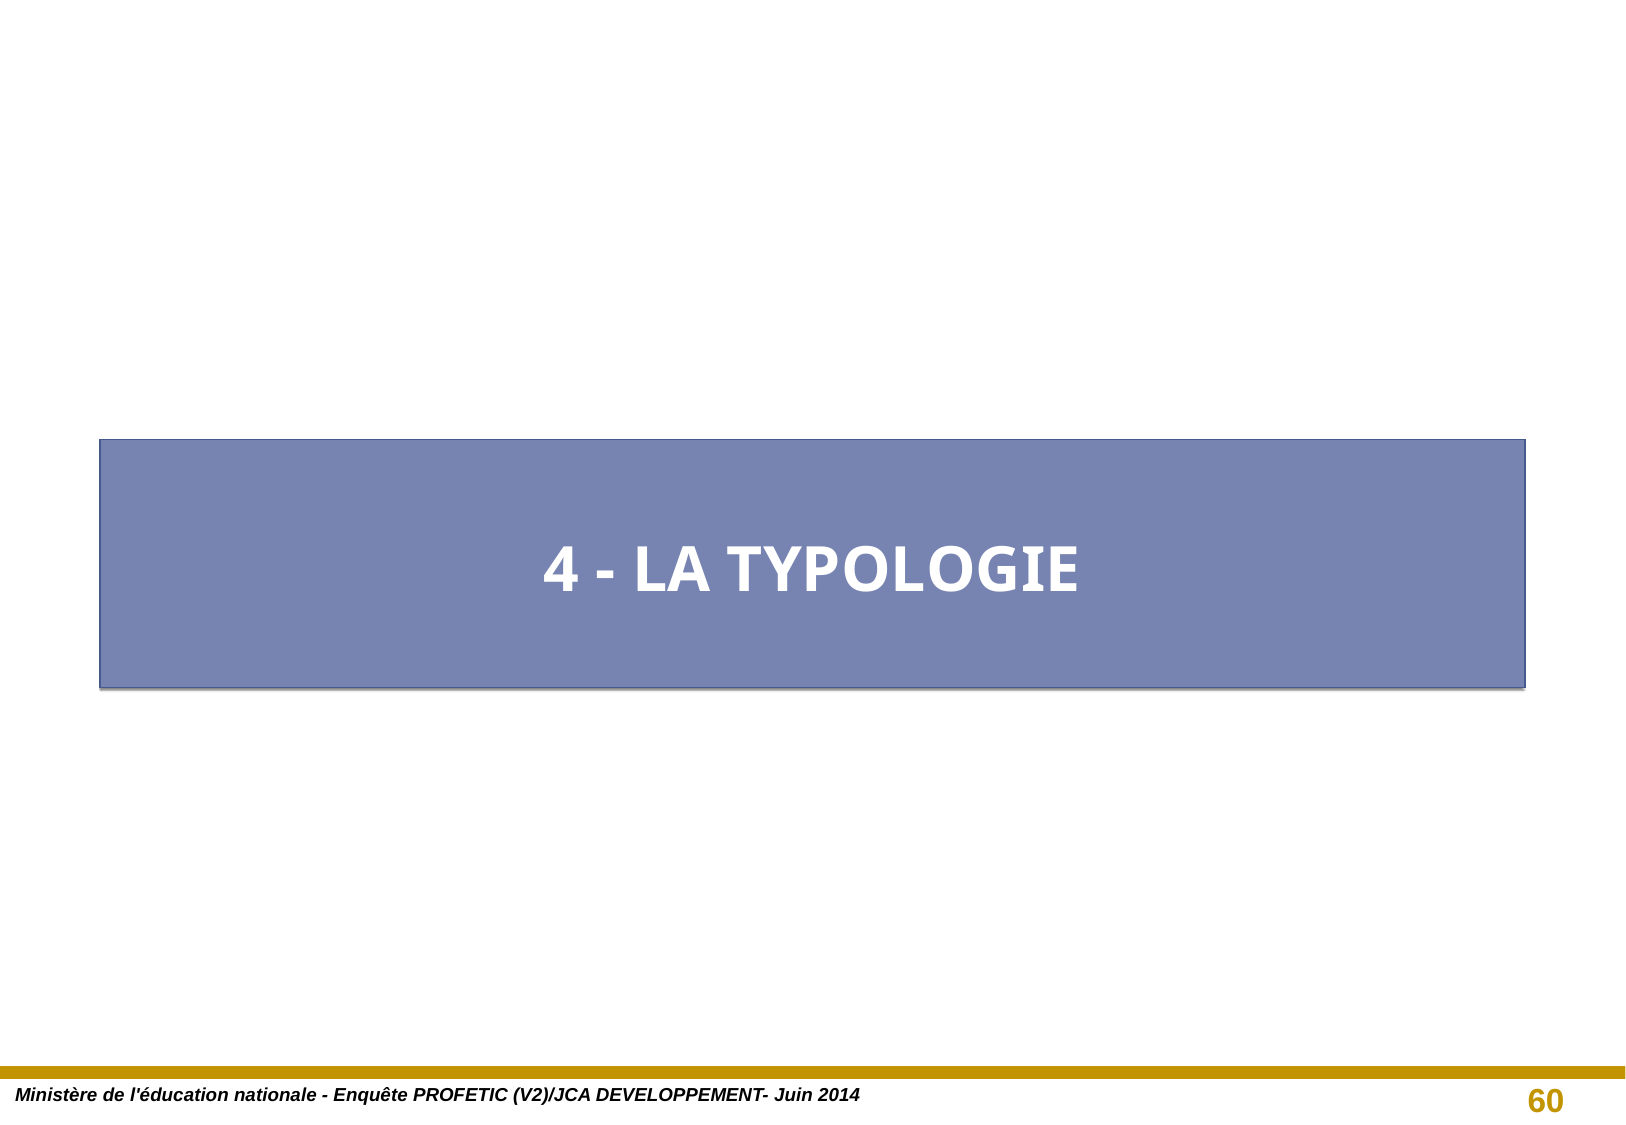

# 4 - La typologie
Ministère de l'éducation nationale - Enquête PROFETIC (V2)/JCA DEVELOPPEMENT- Juin 2014